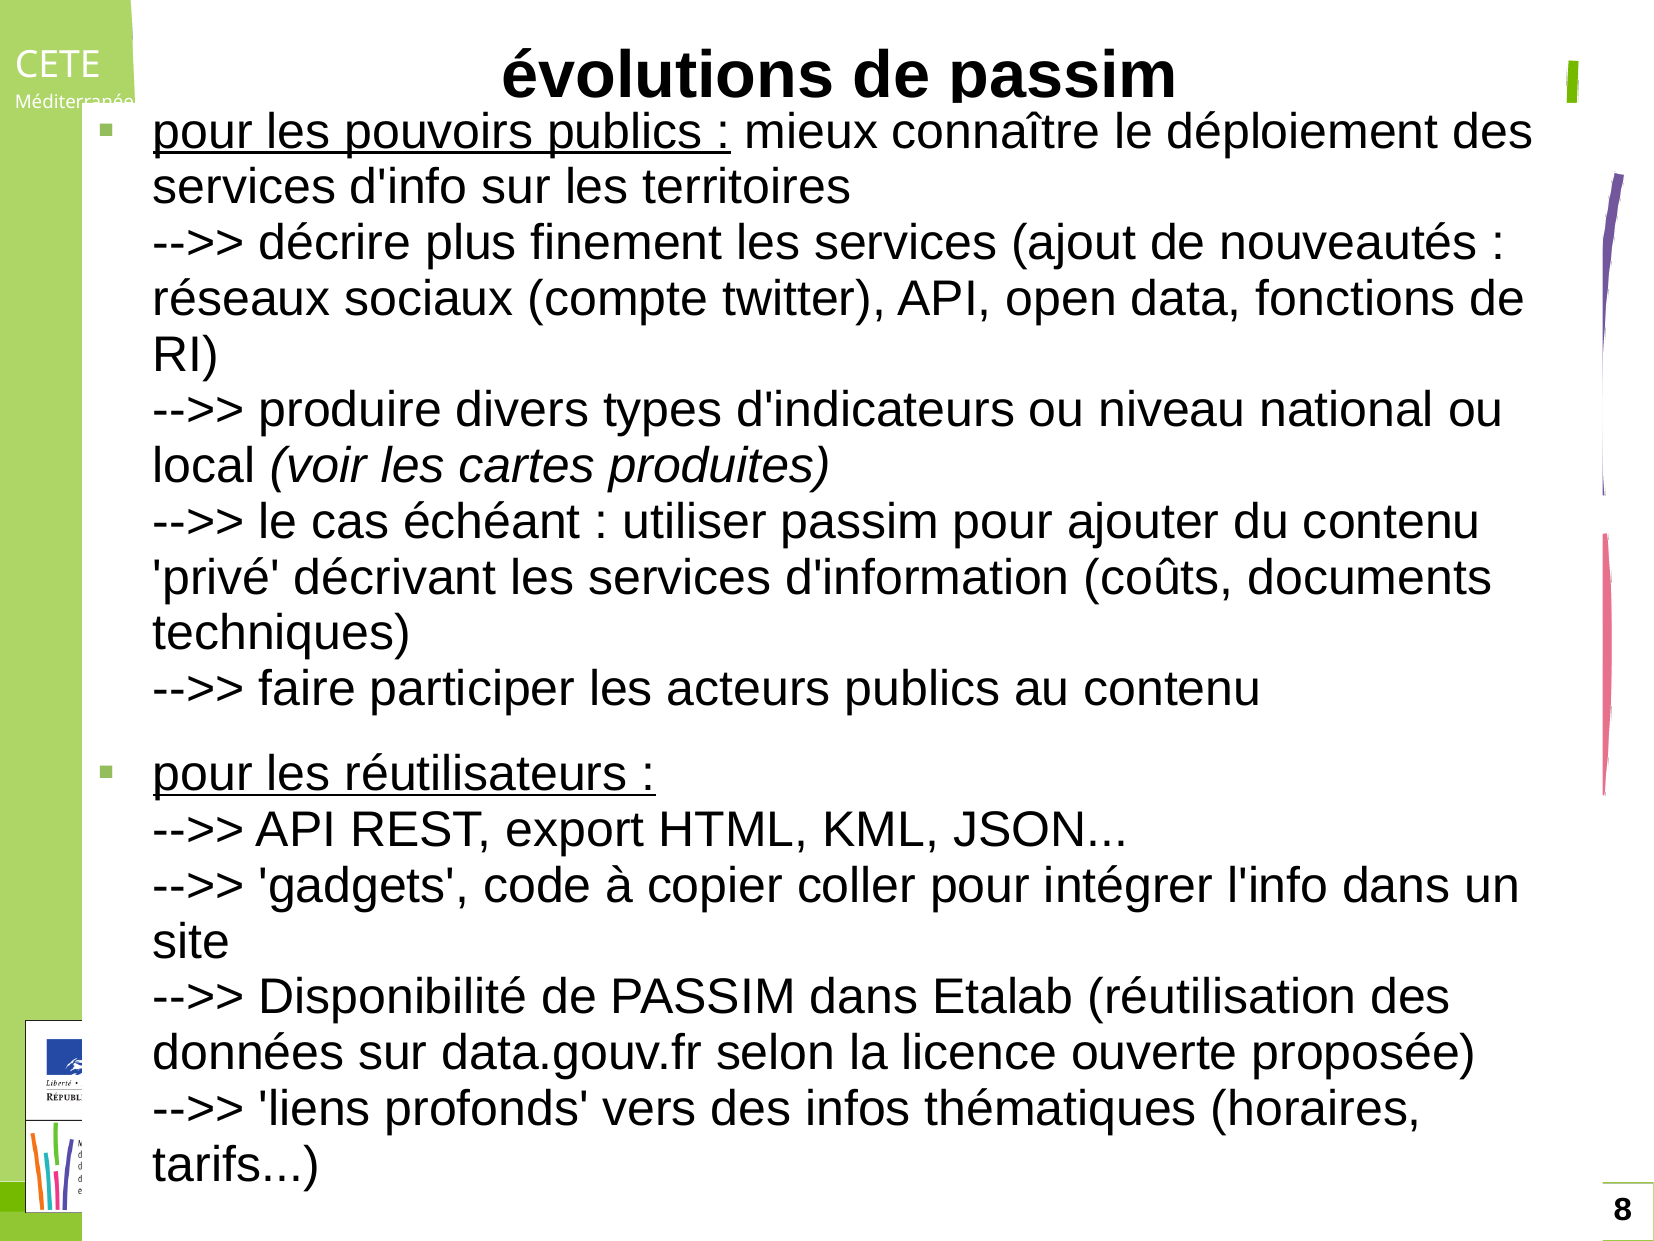

évolutions de passim
pour les pouvoirs publics : mieux connaître le déploiement des services d'info sur les territoires
-->> décrire plus finement les services (ajout de nouveautés : réseaux sociaux (compte twitter), API, open data, fonctions de RI)
-->> produire divers types d'indicateurs ou niveau national ou local (voir les cartes produites)
-->> le cas échéant : utiliser passim pour ajouter du contenu 'privé' décrivant les services d'information (coûts, documents techniques)
-->> faire participer les acteurs publics au contenu
pour les réutilisateurs :
-->> API REST, export HTML, KML, JSON...
-->> 'gadgets', code à copier coller pour intégrer l'info dans un site
-->> Disponibilité de PASSIM dans Etalab (réutilisation des données sur data.gouv.fr selon la licence ouverte proposée)
-->> 'liens profonds' vers des infos thématiques (horaires, tarifs...)
8